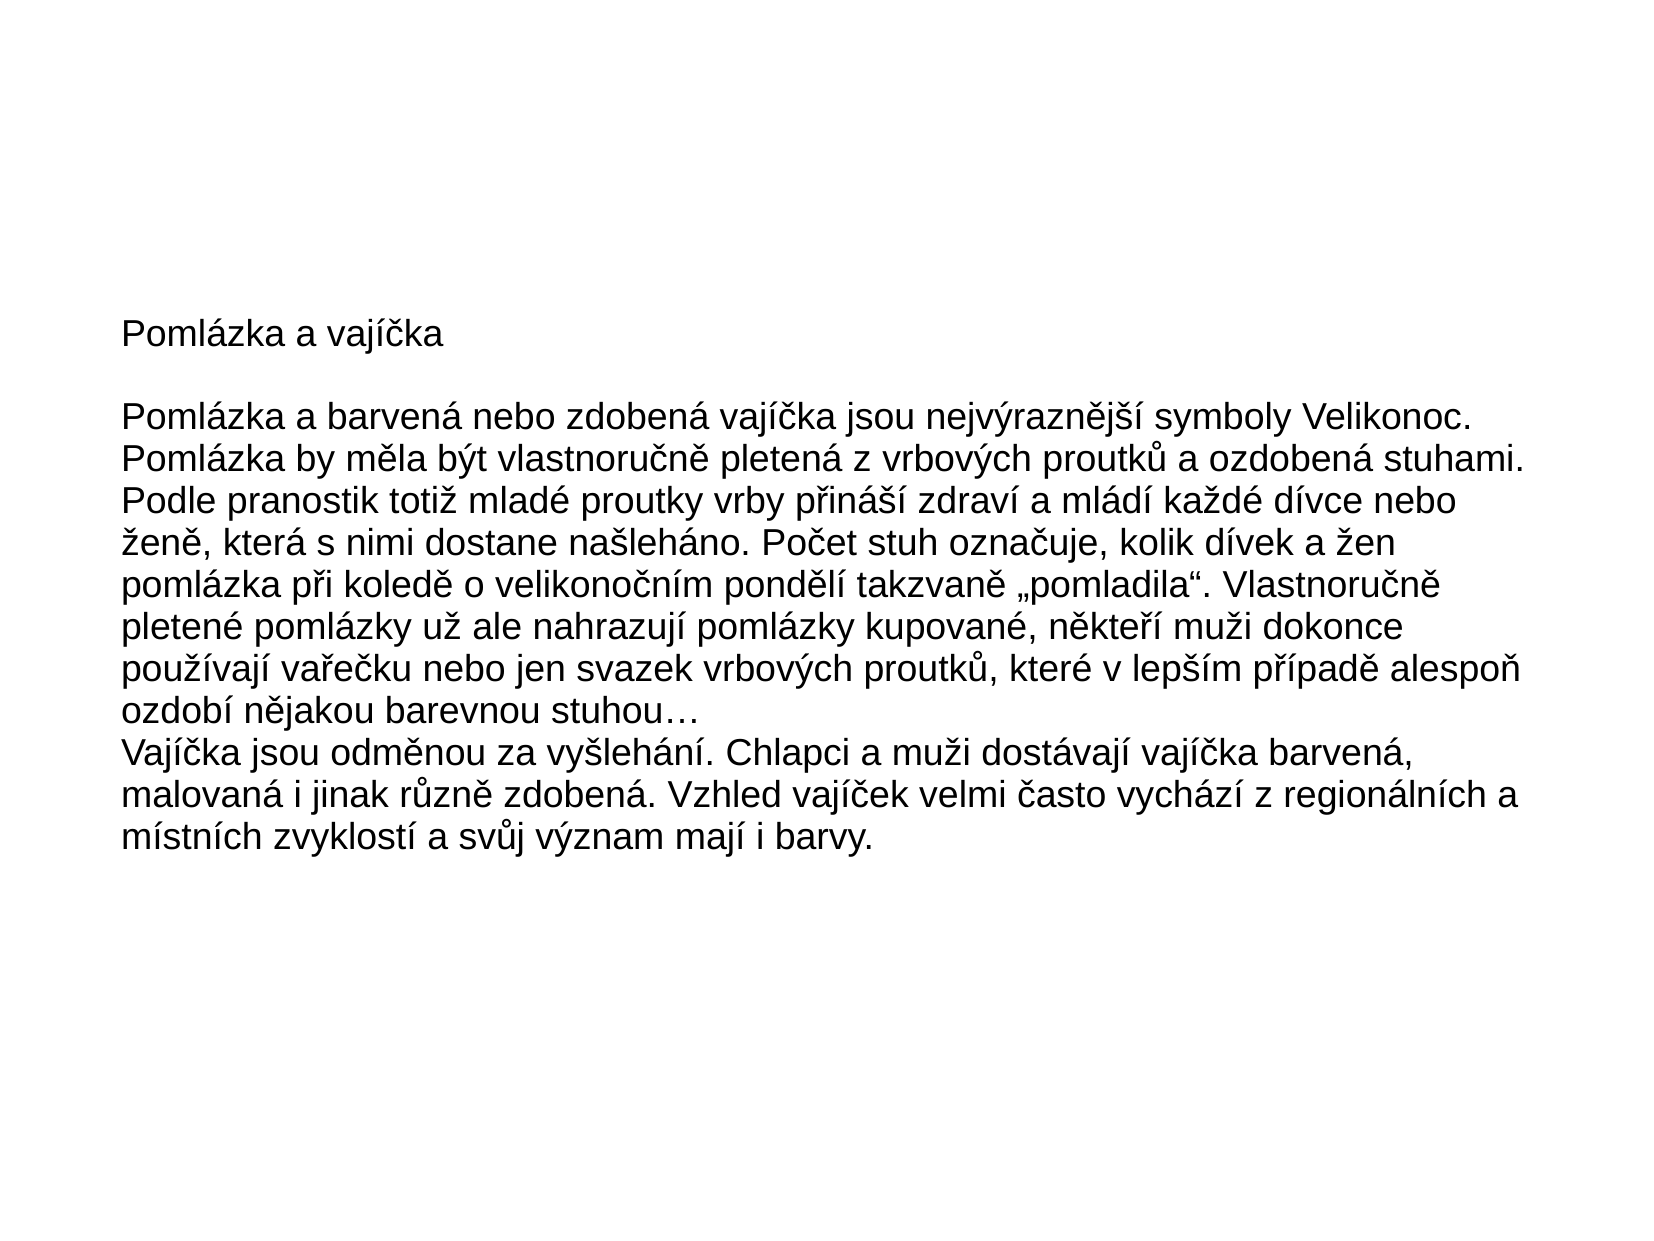

#
Pomlázka a vajíčka
Pomlázka a barvená nebo zdobená vajíčka jsou nejvýraznější symboly Velikonoc.
Pomlázka by měla být vlastnoručně pletená z vrbových proutků a ozdobená stuhami. Podle pranostik totiž mladé proutky vrby přináší zdraví a mládí každé dívce nebo ženě, která s nimi dostane našleháno. Počet stuh označuje, kolik dívek a žen pomlázka při koledě o velikonočním pondělí takzvaně „pomladila“. Vlastnoručně pletené pomlázky už ale nahrazují pomlázky kupované, někteří muži dokonce používají vařečku nebo jen svazek vrbových proutků, které v lepším případě alespoň ozdobí nějakou barevnou stuhou…
Vajíčka jsou odměnou za vyšlehání. Chlapci a muži dostávají vajíčka barvená, malovaná i jinak různě zdobená. Vzhled vajíček velmi často vychází z regionálních a místních zvyklostí a svůj význam mají i barvy.